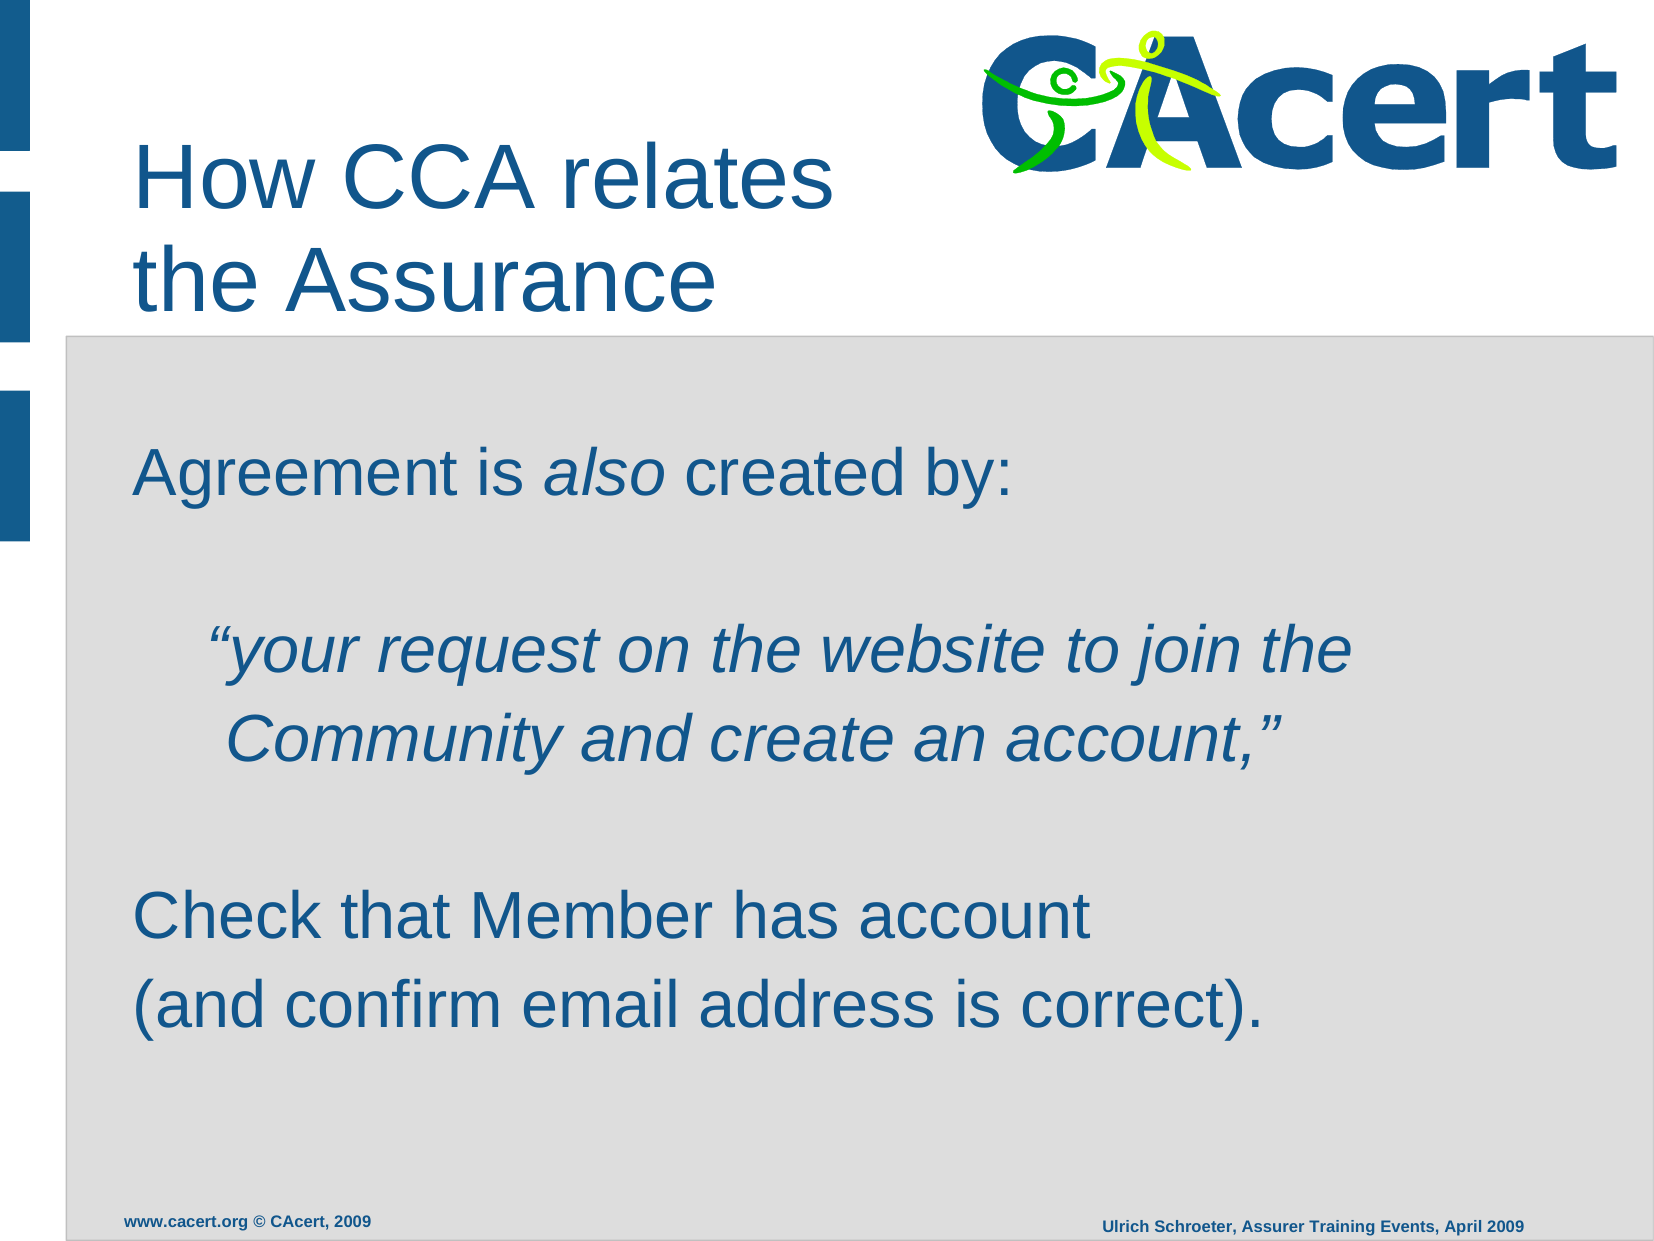

How CCA relates
the Assurance
Agreement is also created by:
 “your request on the website to join the
 Community and create an account,”
Check that Member has account
(and confirm email address is correct).